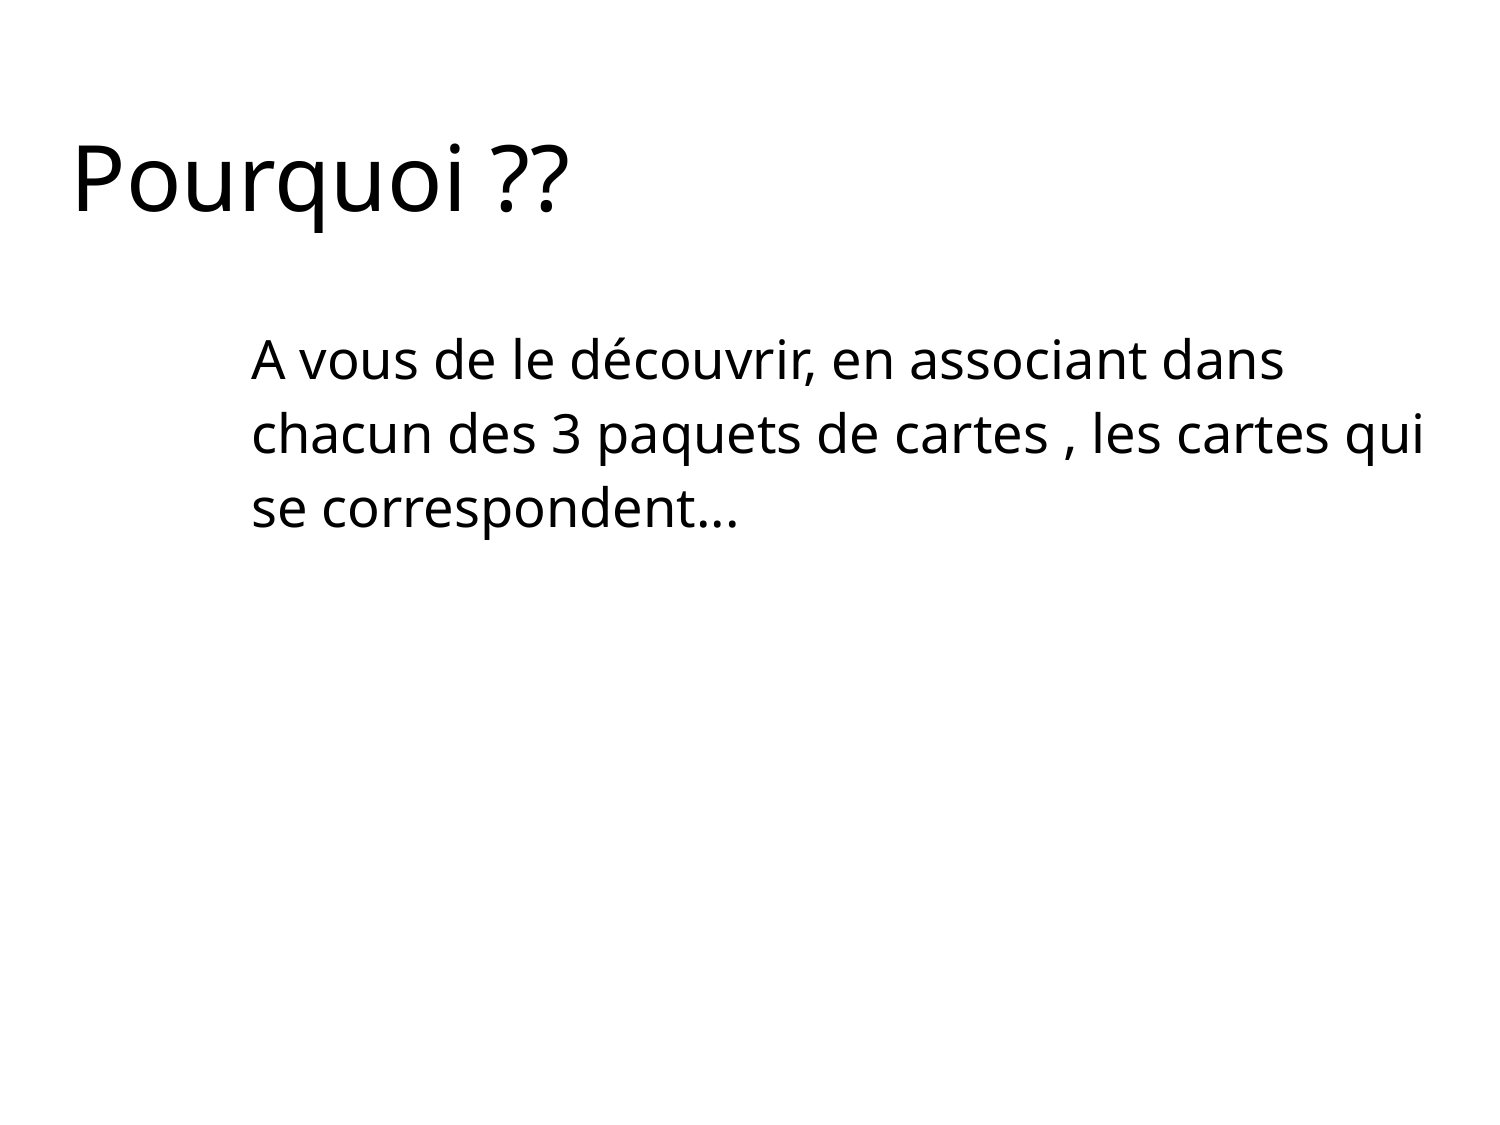

# Pourquoi ??
A vous de le découvrir, en associant dans chacun des 3 paquets de cartes , les cartes qui se correspondent...